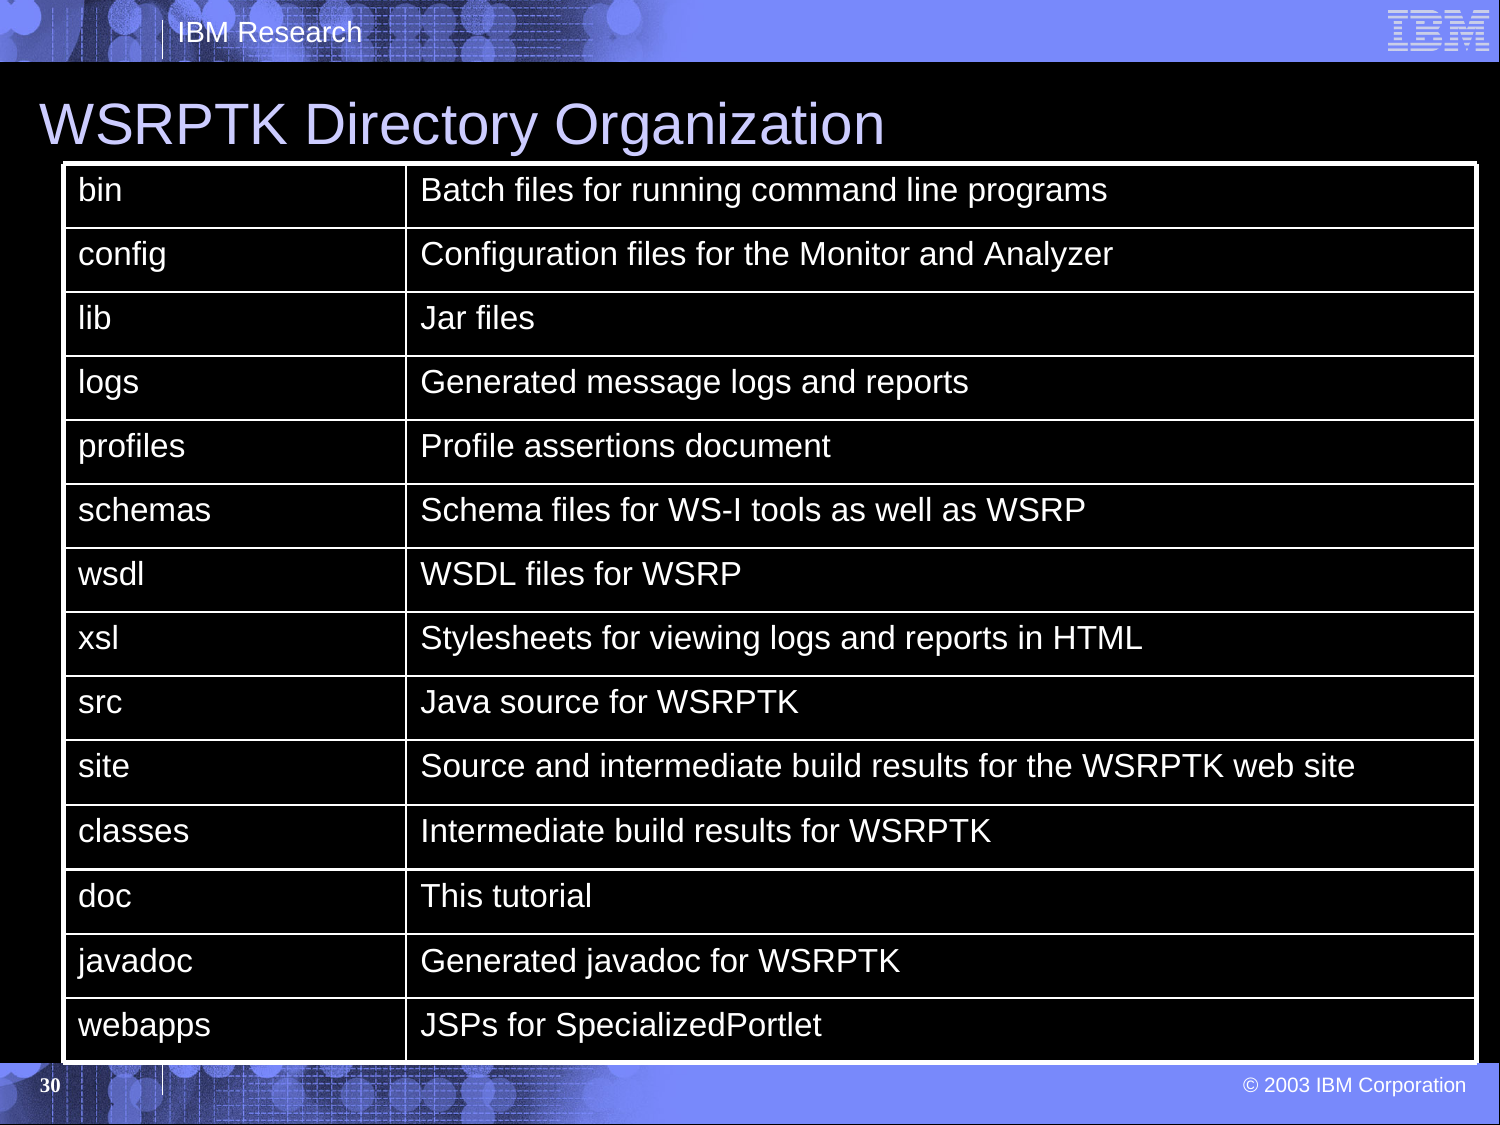

# WSRPTK Directory Organization
bin
Batch files for running command line programs
config
Configuration files for the Monitor and Analyzer
lib
Jar files
logs
Generated message logs and reports
profiles
Profile assertions document
schemas
Schema files for WS-I tools as well as WSRP
wsdl
WSDL files for WSRP
xsl
Stylesheets for viewing logs and reports in HTML
src
Java source for WSRPTK
site
Source and intermediate build results for the WSRPTK web site
classes
Intermediate build results for WSRPTK
doc
This tutorial
javadoc
Generated javadoc for WSRPTK
webapps
JSPs for SpecializedPortlet
30